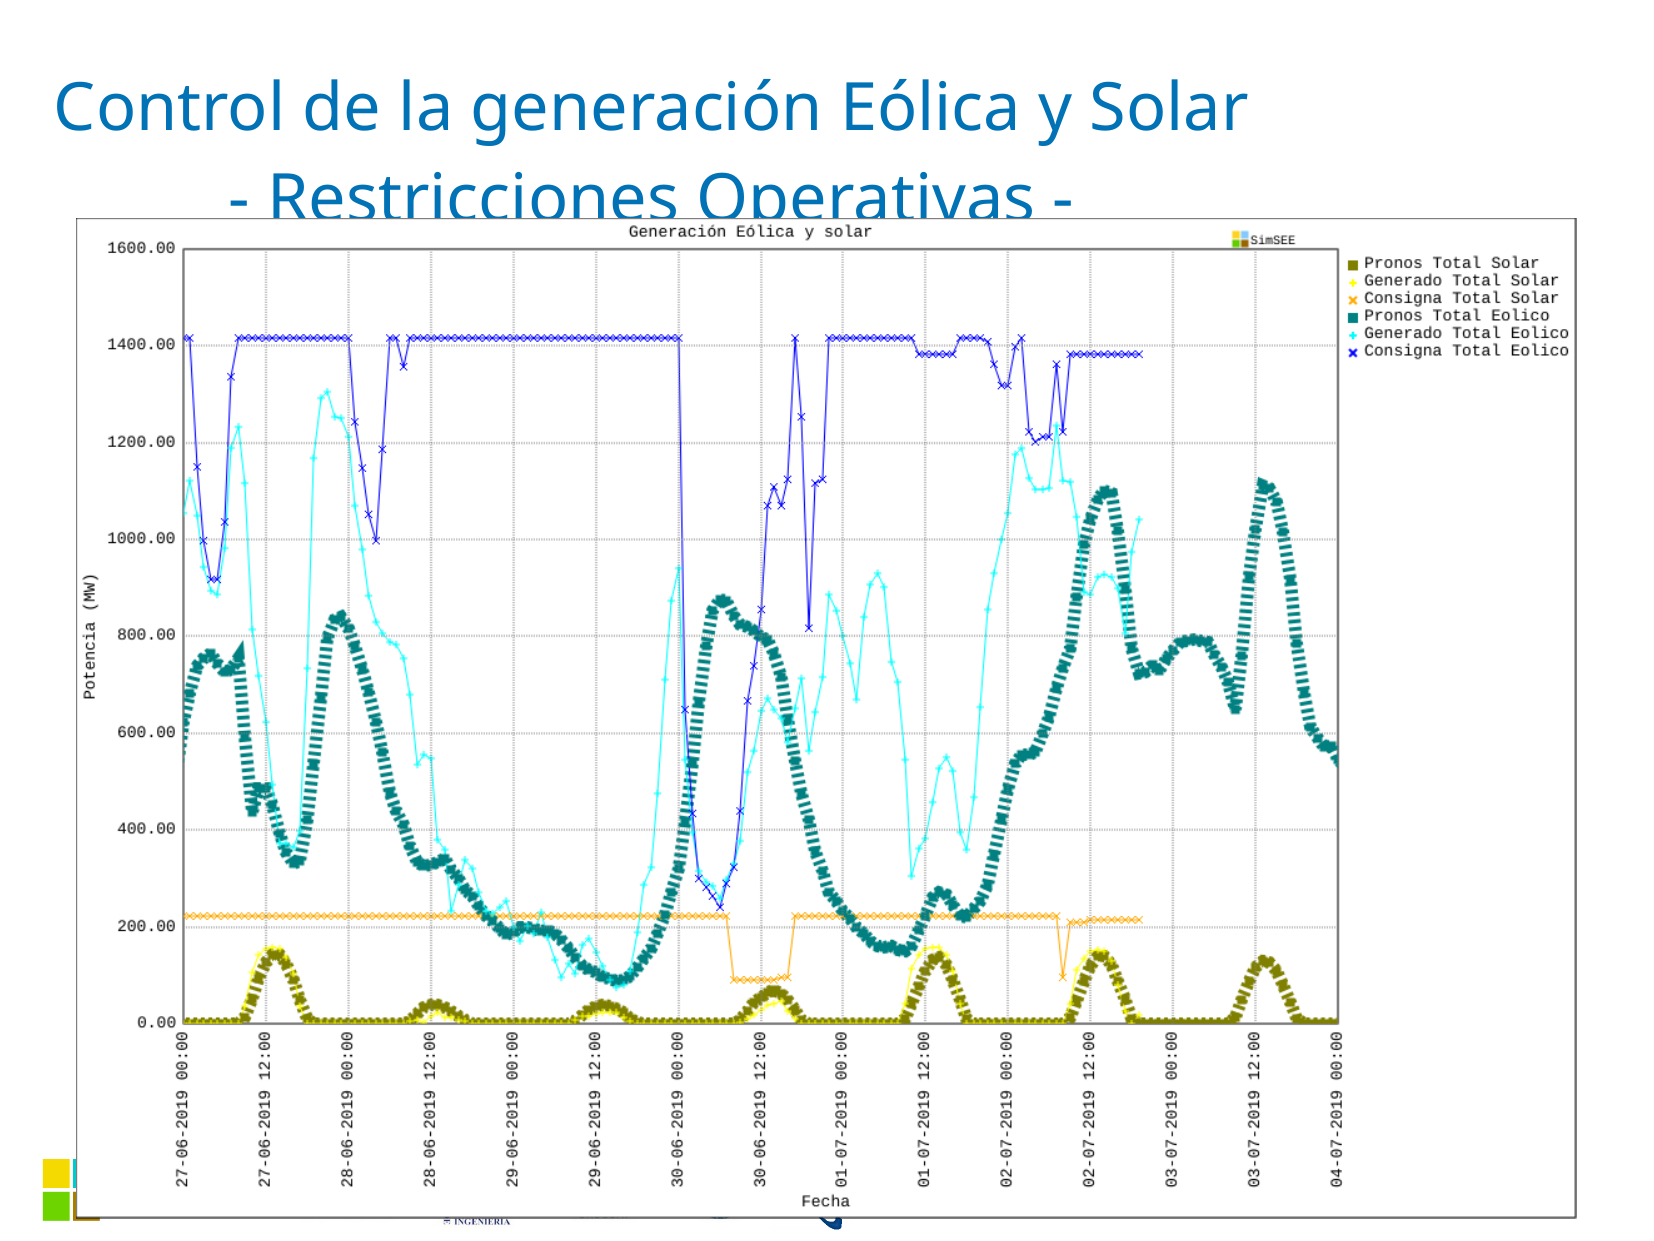

# Control de la generación Eólica y Solar - Restricciones Operativas -